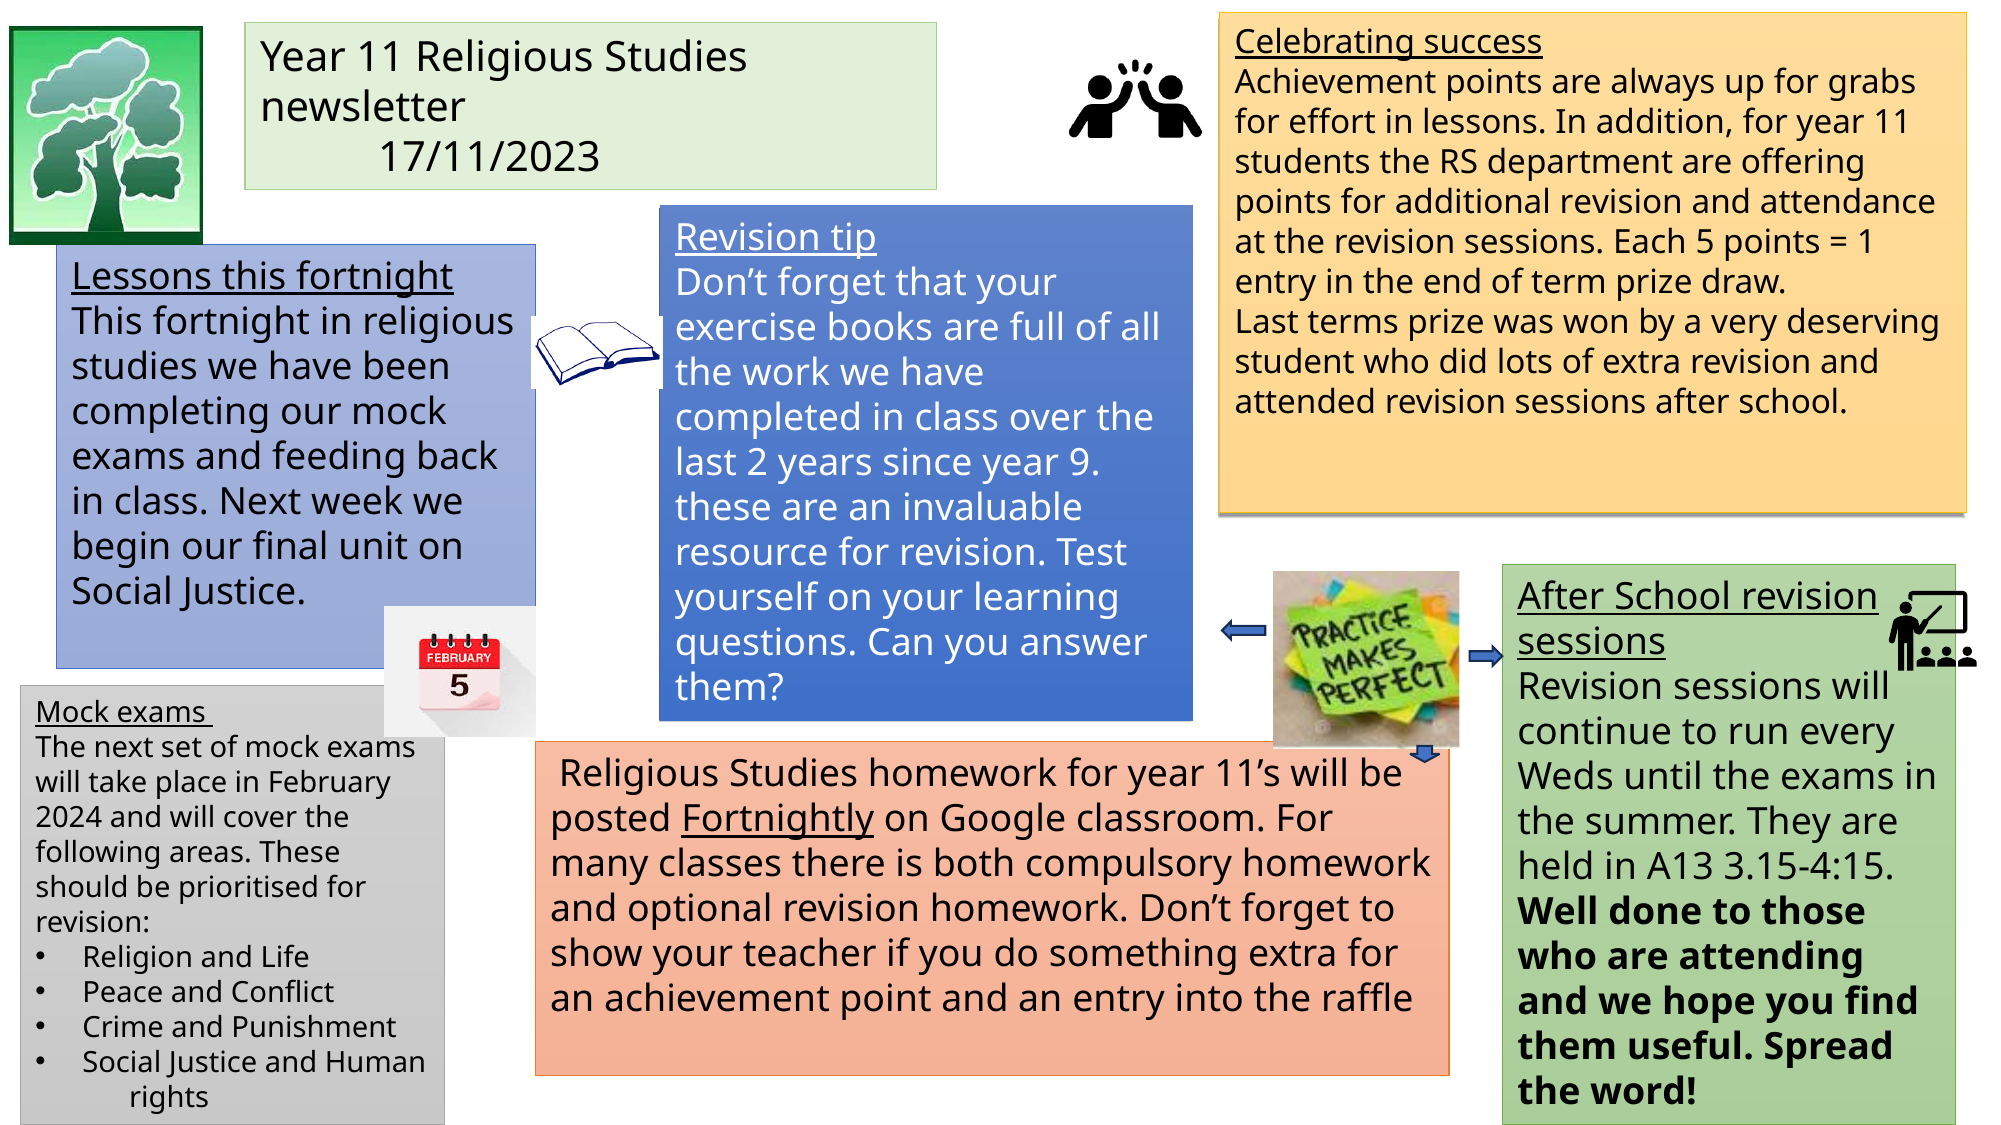

#
Celebrating success
Achievement points are always up for grabs for effort in lessons. In addition, for year 11 students the RS department are offering points for additional revision and attendance at the revision sessions. Each 5 points = 1 entry in the end of term prize draw.
Last terms prize was won by a very deserving student who did lots of extra revision and attended revision sessions after school.
Year 11 Religious Studies newsletter
 17/11/2023
Revision tip
Don’t forget that your exercise books are full of all the work we have completed in class over the last 2 years since year 9. these are an invaluable resource for revision. Test yourself on your learning questions. Can you answer them?
Lessons this fortnight
This fortnight in religious studies we have been completing our mock exams and feeding back in class. Next week we begin our final unit on Social Justice.
After School revision sessions
Revision sessions will continue to run every Weds until the exams in the summer. They are held in A13 3.15-4:15. Well done to those who are attending and we hope you find them useful. Spread the word!
Mock exams
The next set of mock exams will take place in February 2024 and will cover the following areas. These should be prioritised for revision:
Religion and Life
Peace and Conflict
Crime and Punishment
Social Justice and Human rights
 Religious Studies homework for year 11’s will be posted Fortnightly on Google classroom. For many classes there is both compulsory homework and optional revision homework. Don’t forget to show your teacher if you do something extra for an achievement point and an entry into the raffle